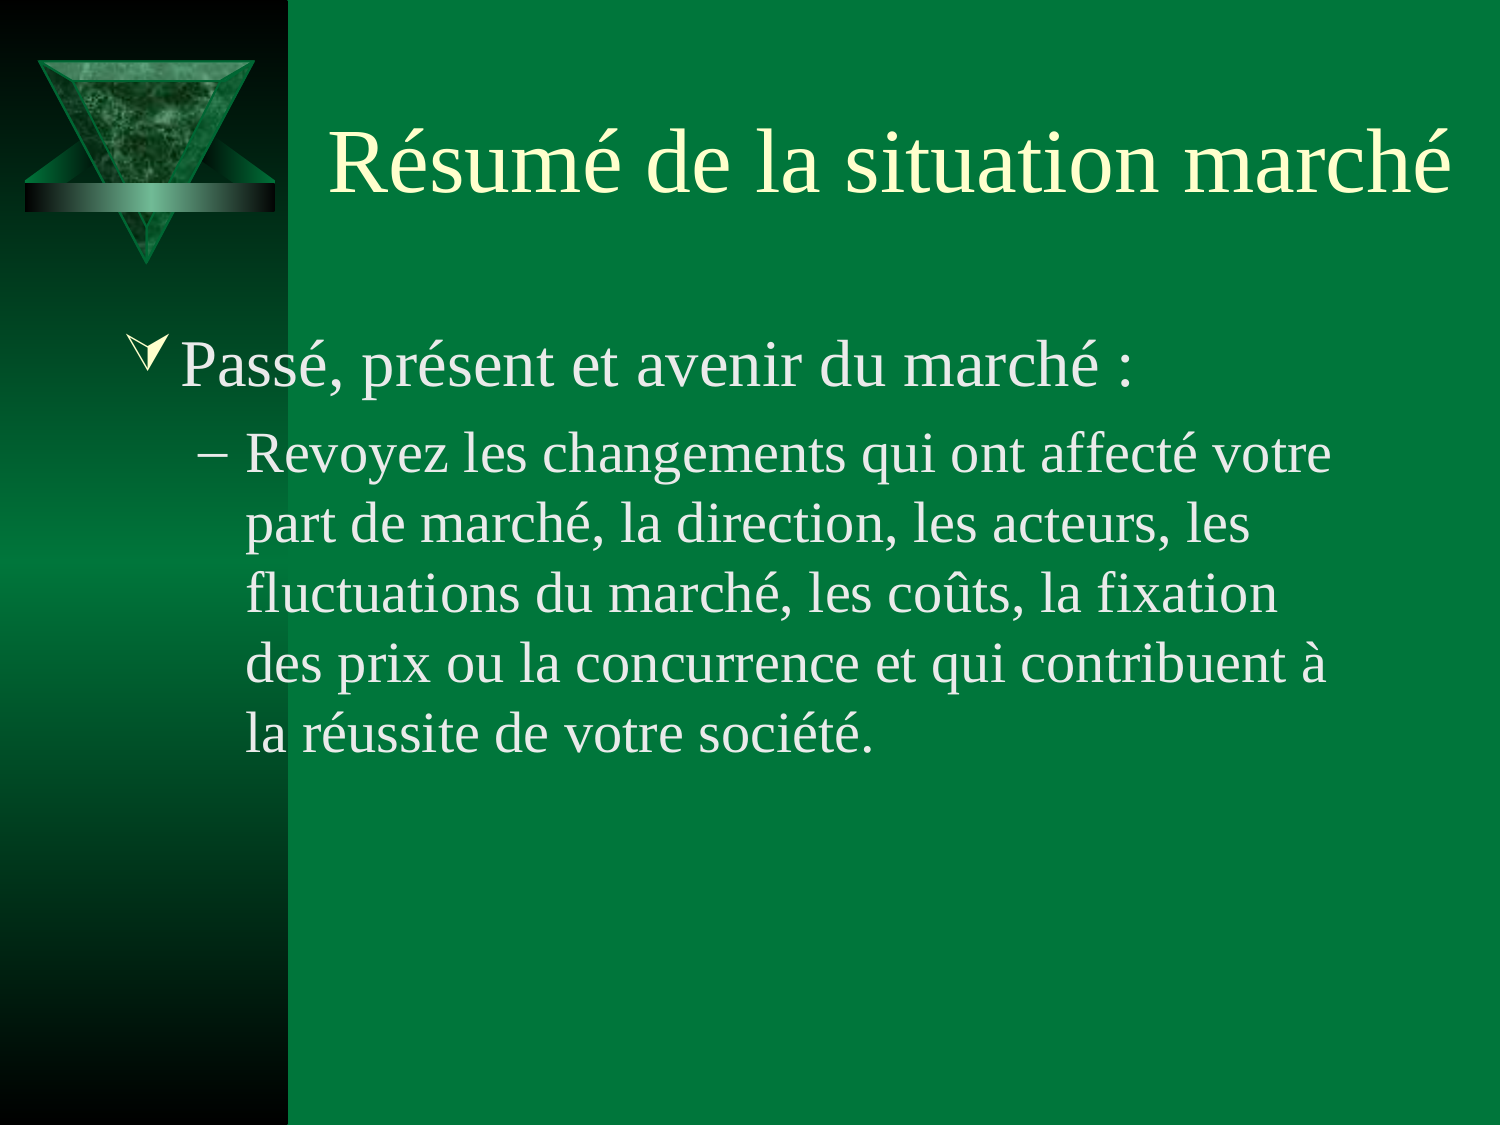

# Résumé de la situation marché
Passé, présent et avenir du marché :
Revoyez les changements qui ont affecté votre part de marché, la direction, les acteurs, les fluctuations du marché, les coûts, la fixation des prix ou la concurrence et qui contribuent à la réussite de votre société.